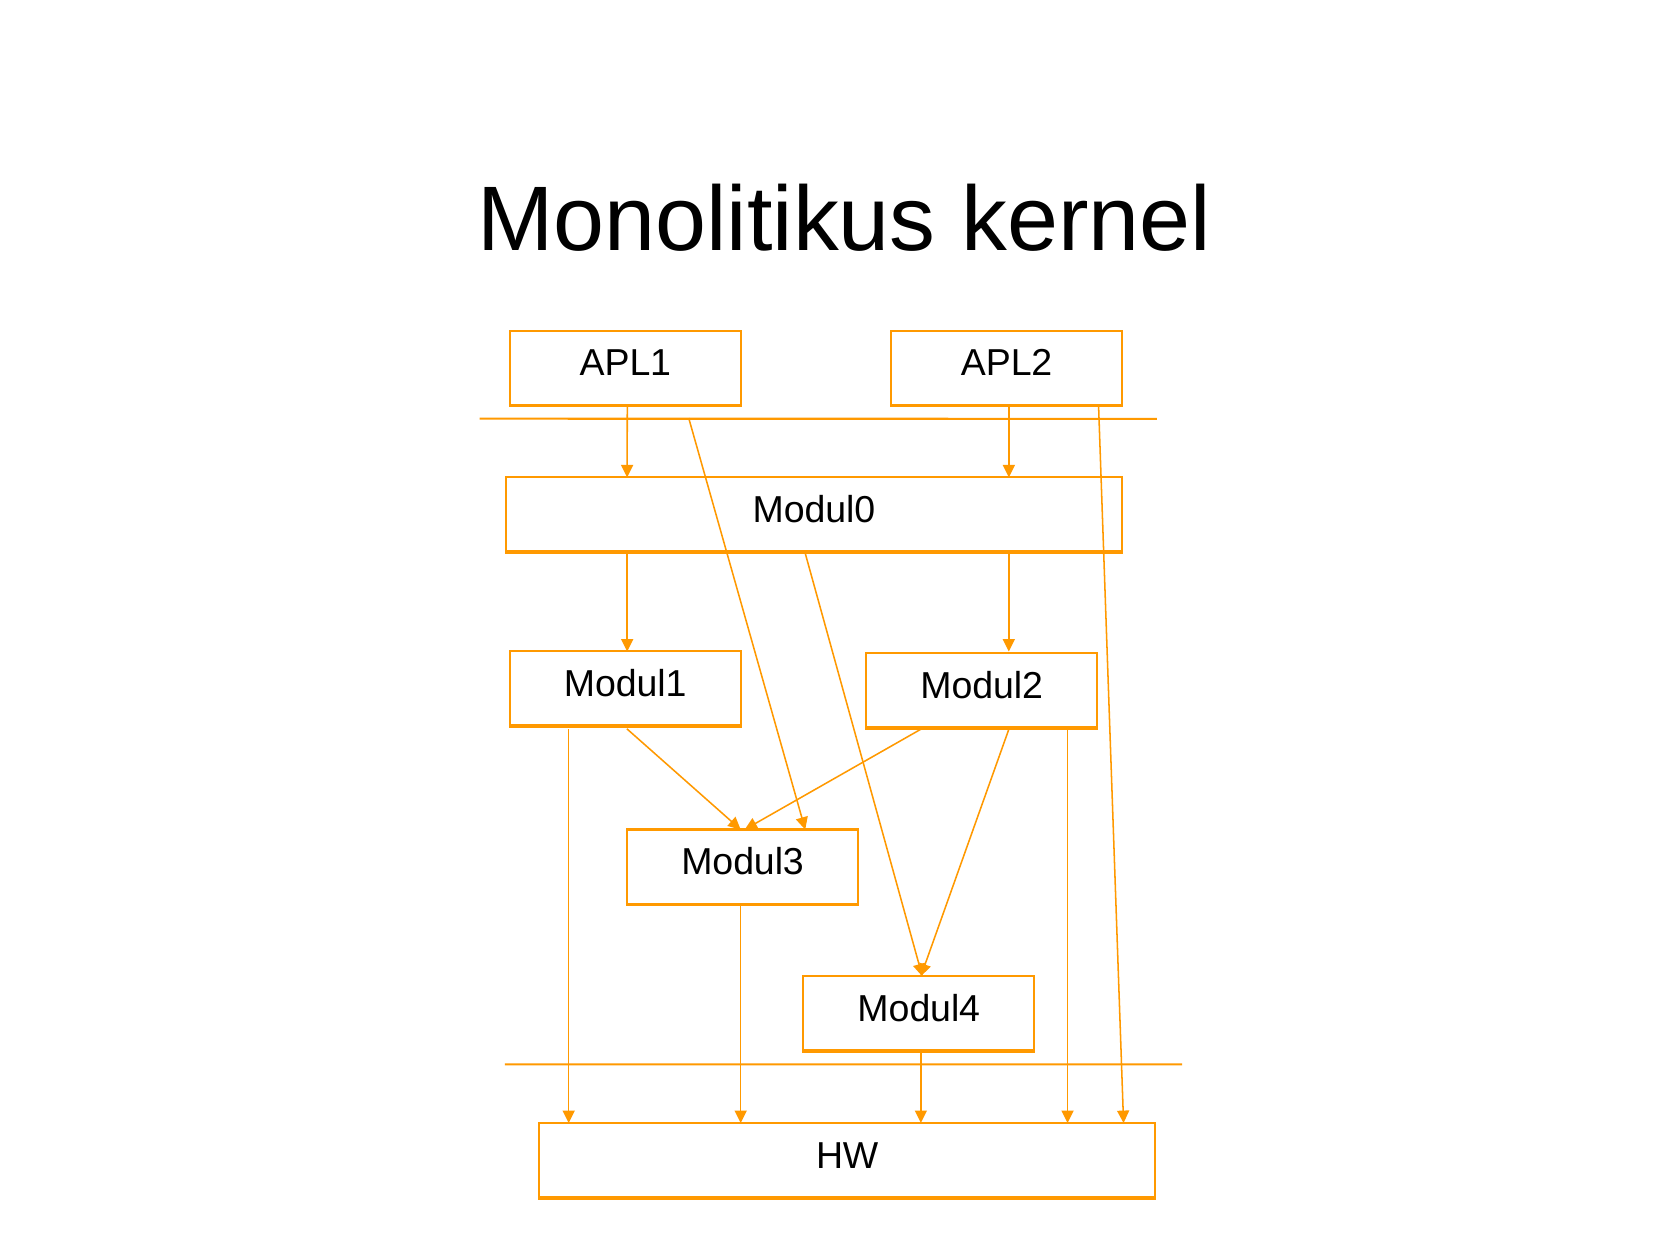

# Monolitikus kernel
APL1
APL2
Modul0
Modul1
Modul2
Modul3
Modul4
HW
12